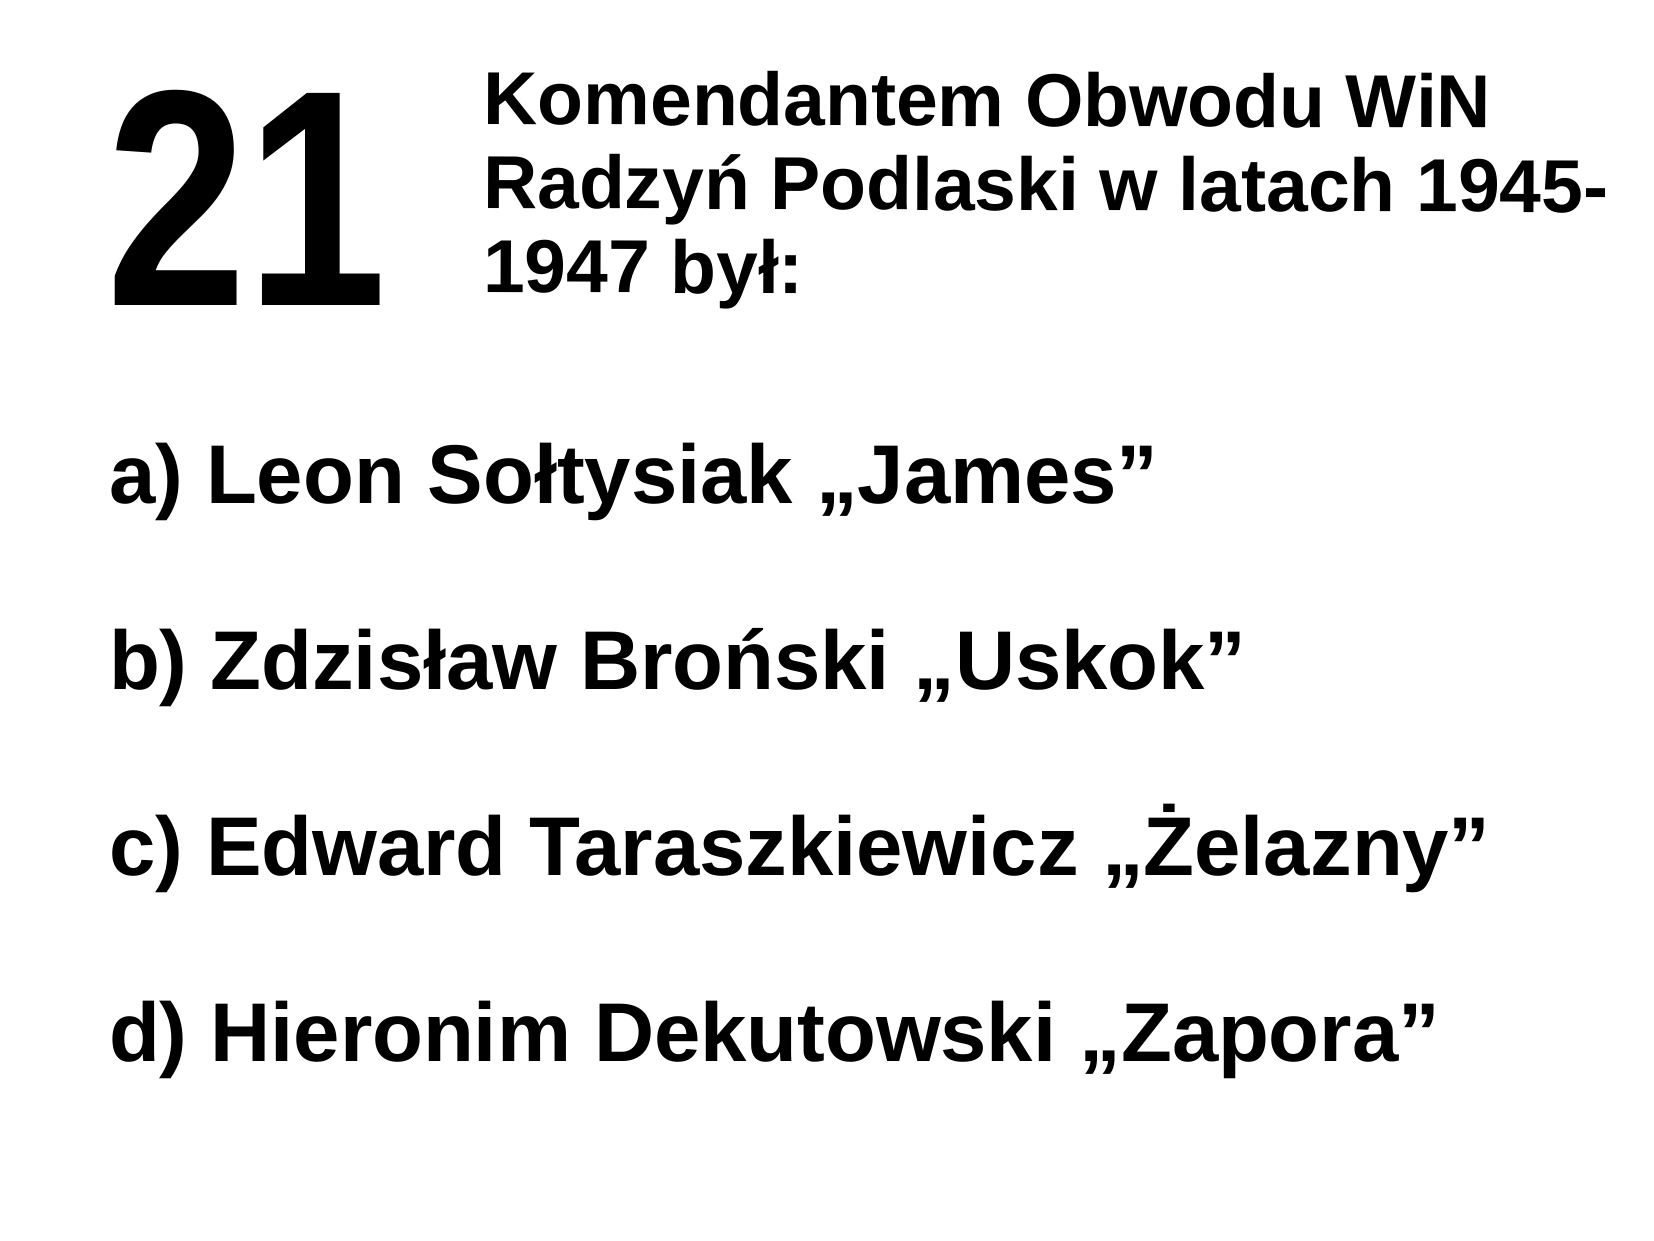

21
Komendantem Obwodu WiN Radzyń Podlaski w latach 1945-1947 był:
a) Leon Sołtysiak „James”
b) Zdzisław Broński „Uskok”
c) Edward Taraszkiewicz „Żelazny”
d) Hieronim Dekutowski „Zapora”